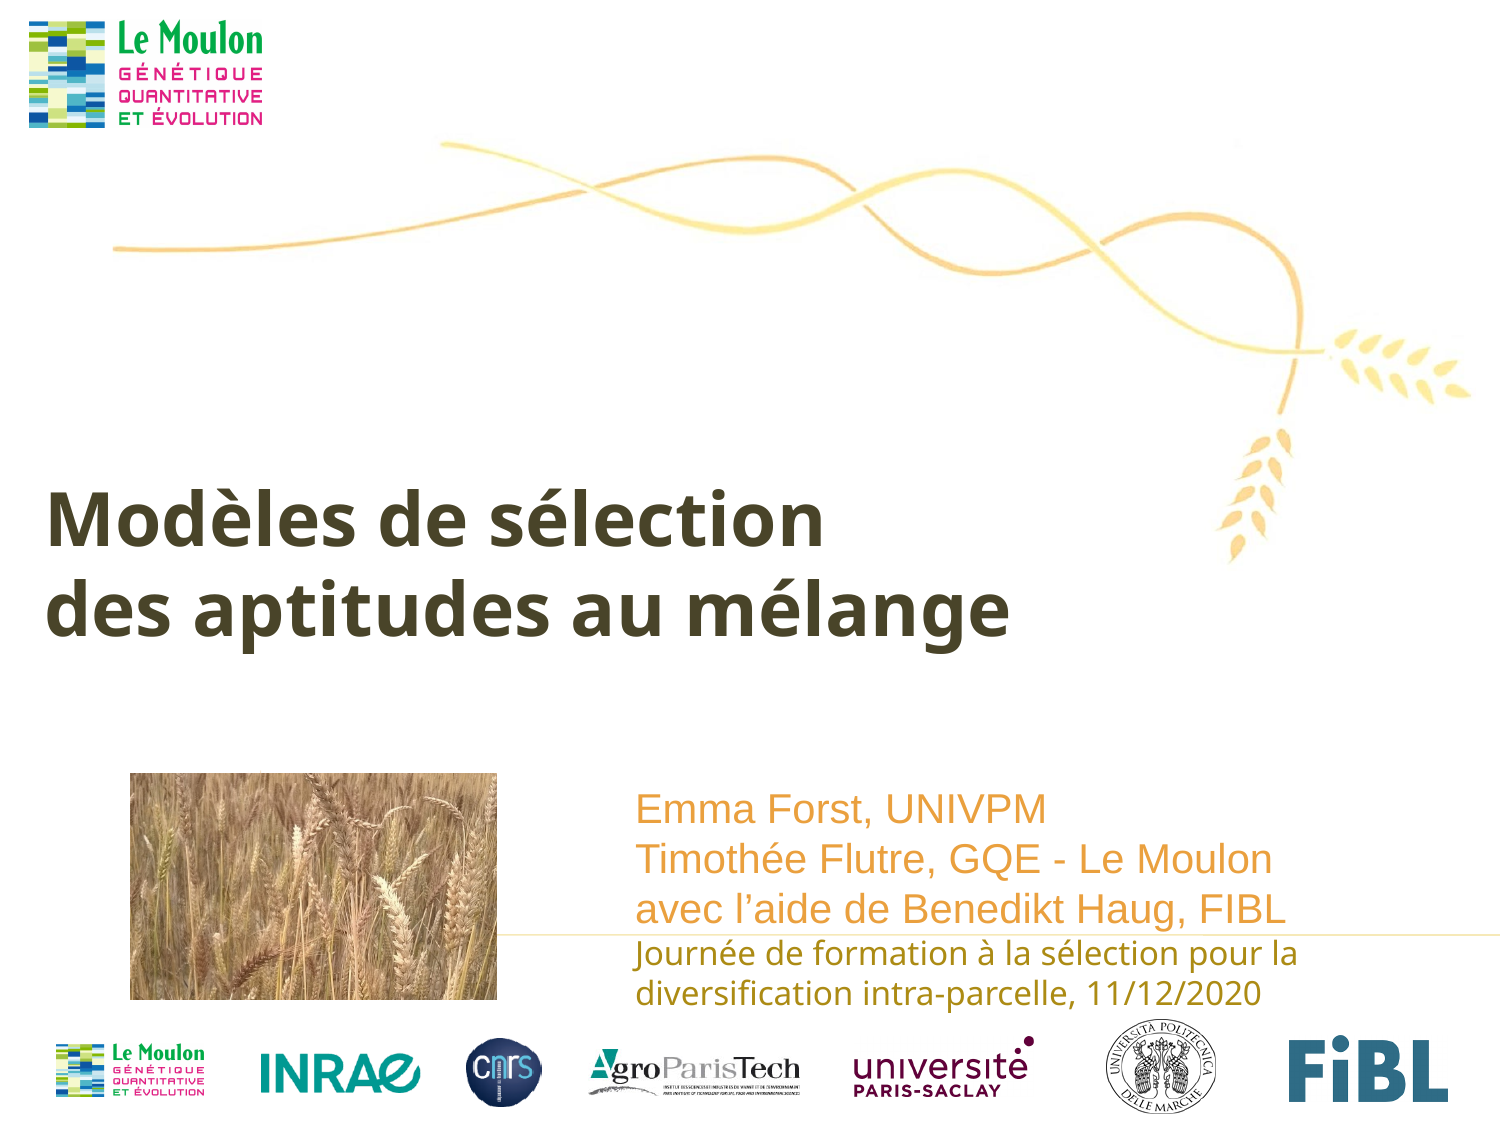

Modèles de sélection
des aptitudes au mélange
Emma Forst, UNIVPM
Timothée Flutre, GQE - Le Moulon
avec l’aide de Benedikt Haug, FIBL
Journée de formation à la sélection pour la diversification intra-parcelle, 11/12/2020